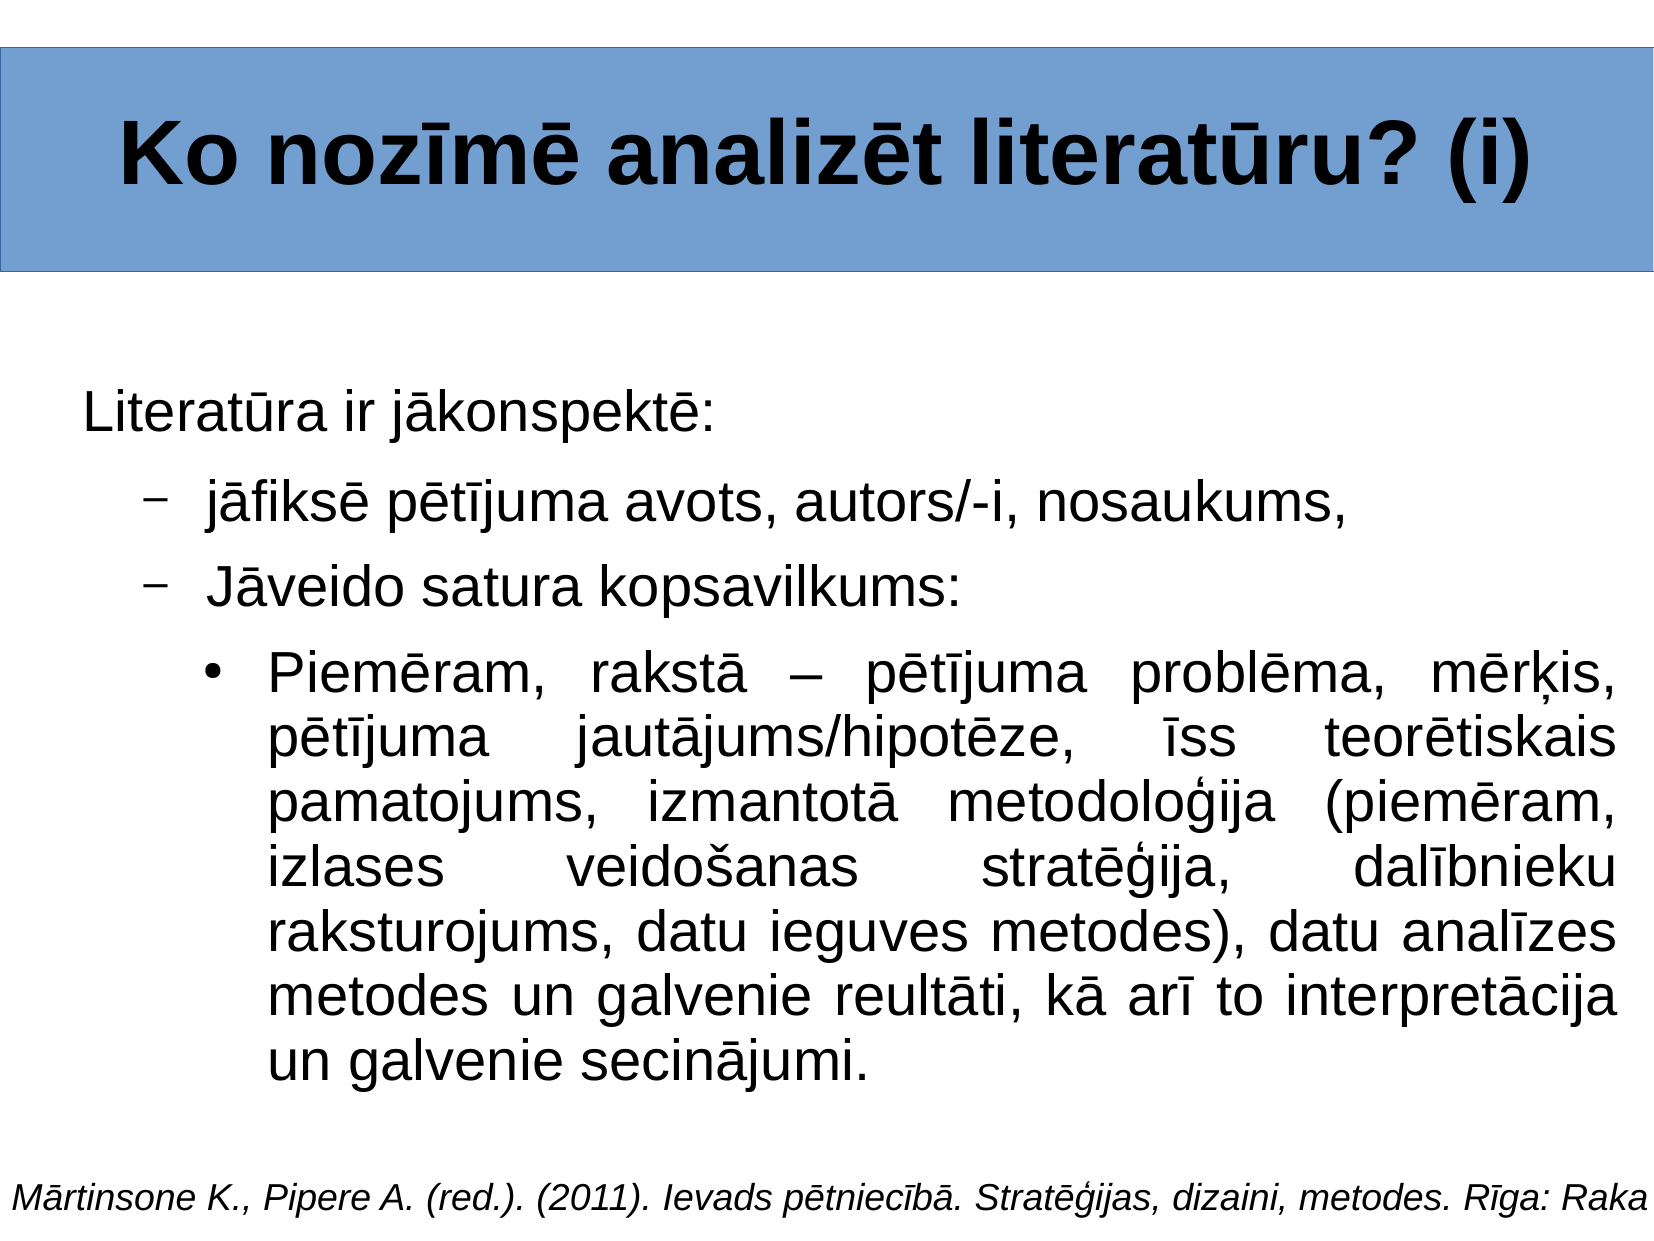

# Ko nozīmē analizēt literatūru? (i)
Literatūra ir jākonspektē:
jāfiksē pētījuma avots, autors/-i, nosaukums,
Jāveido satura kopsavilkums:
Piemēram, rakstā – pētījuma problēma, mērķis, pētījuma jautājums/hipotēze, īss teorētiskais pamatojums, izmantotā metodoloģija (piemēram, izlases veidošanas stratēģija, dalībnieku raksturojums, datu ieguves metodes), datu analīzes metodes un galvenie reultāti, kā arī to interpretācija un galvenie secinājumi.
Mārtinsone K., Pipere A. (red.). (2011). Ievads pētniecībā. Stratēģijas, dizaini, metodes. Rīga: Raka